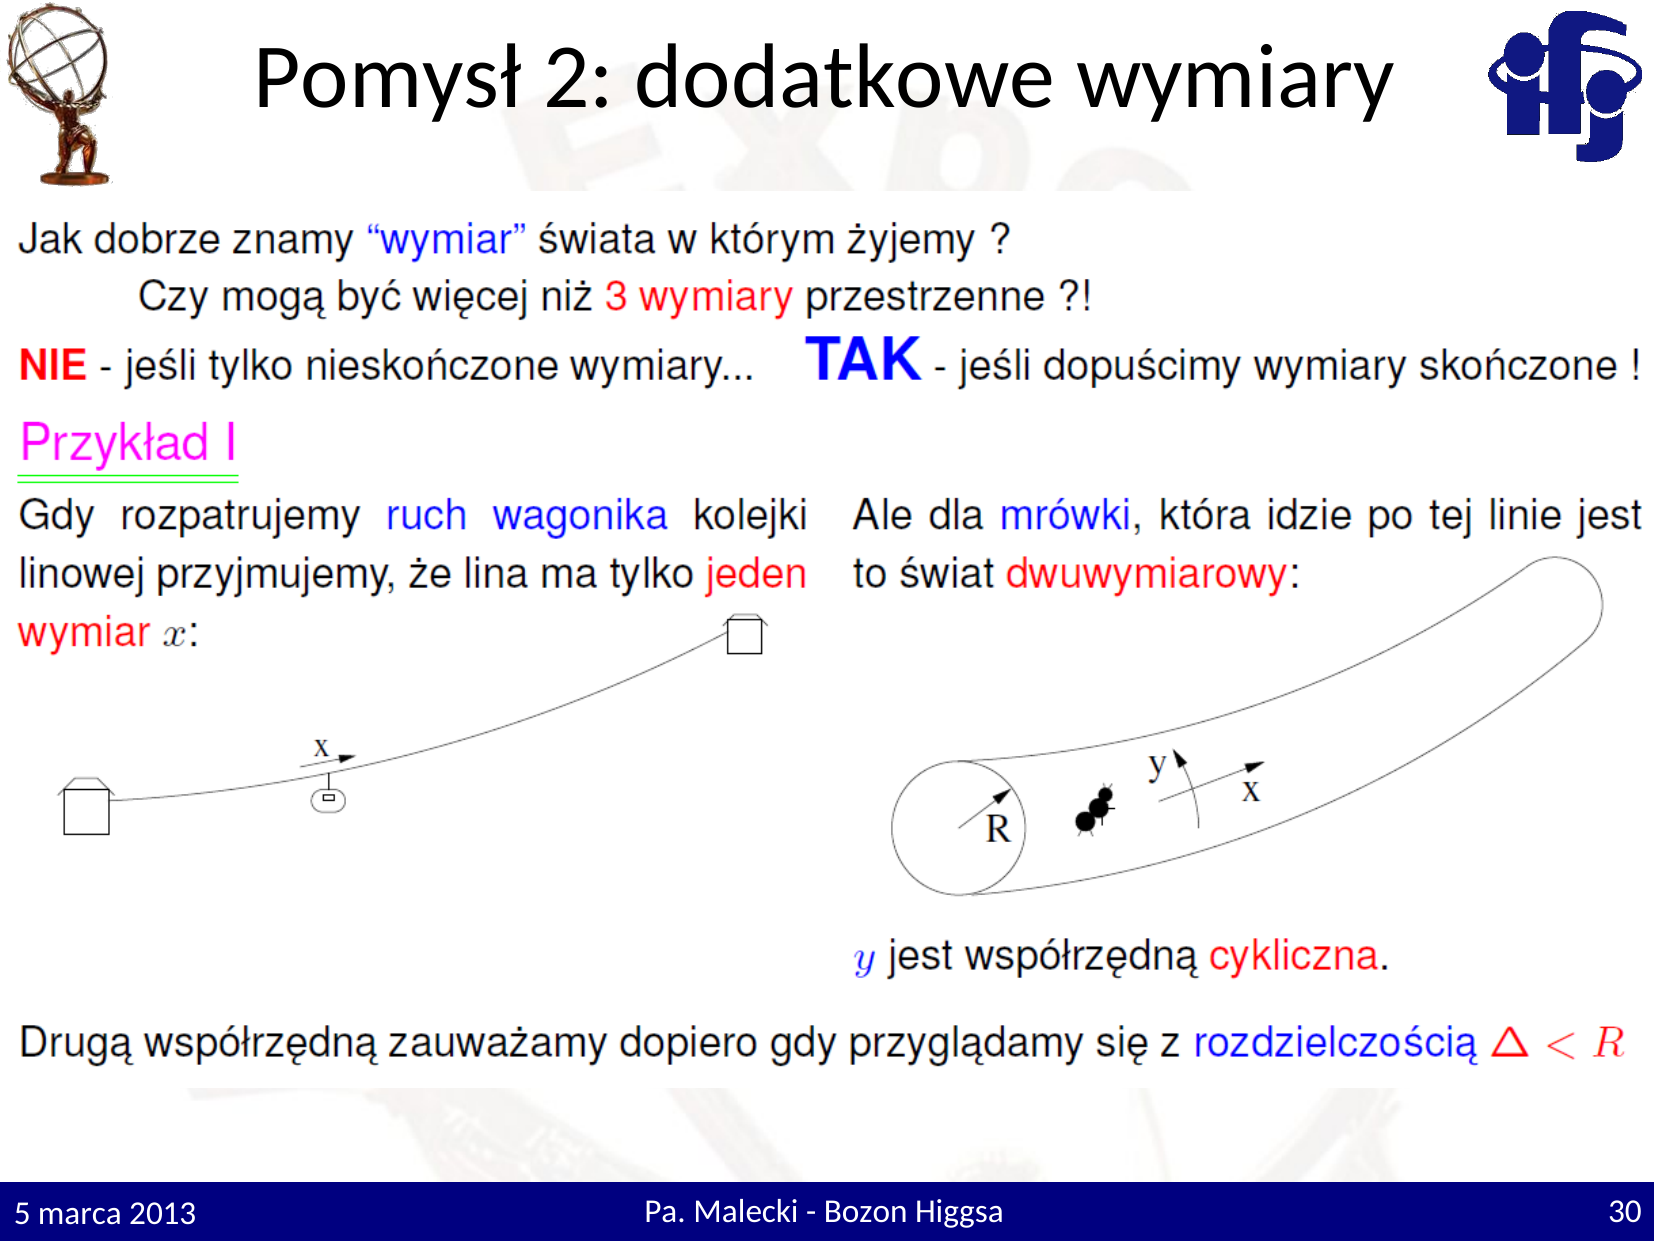

# Pomysł 2: dodatkowe wymiary
Pa. Malecki - Bozon Higgsa
30
5 marca 2013